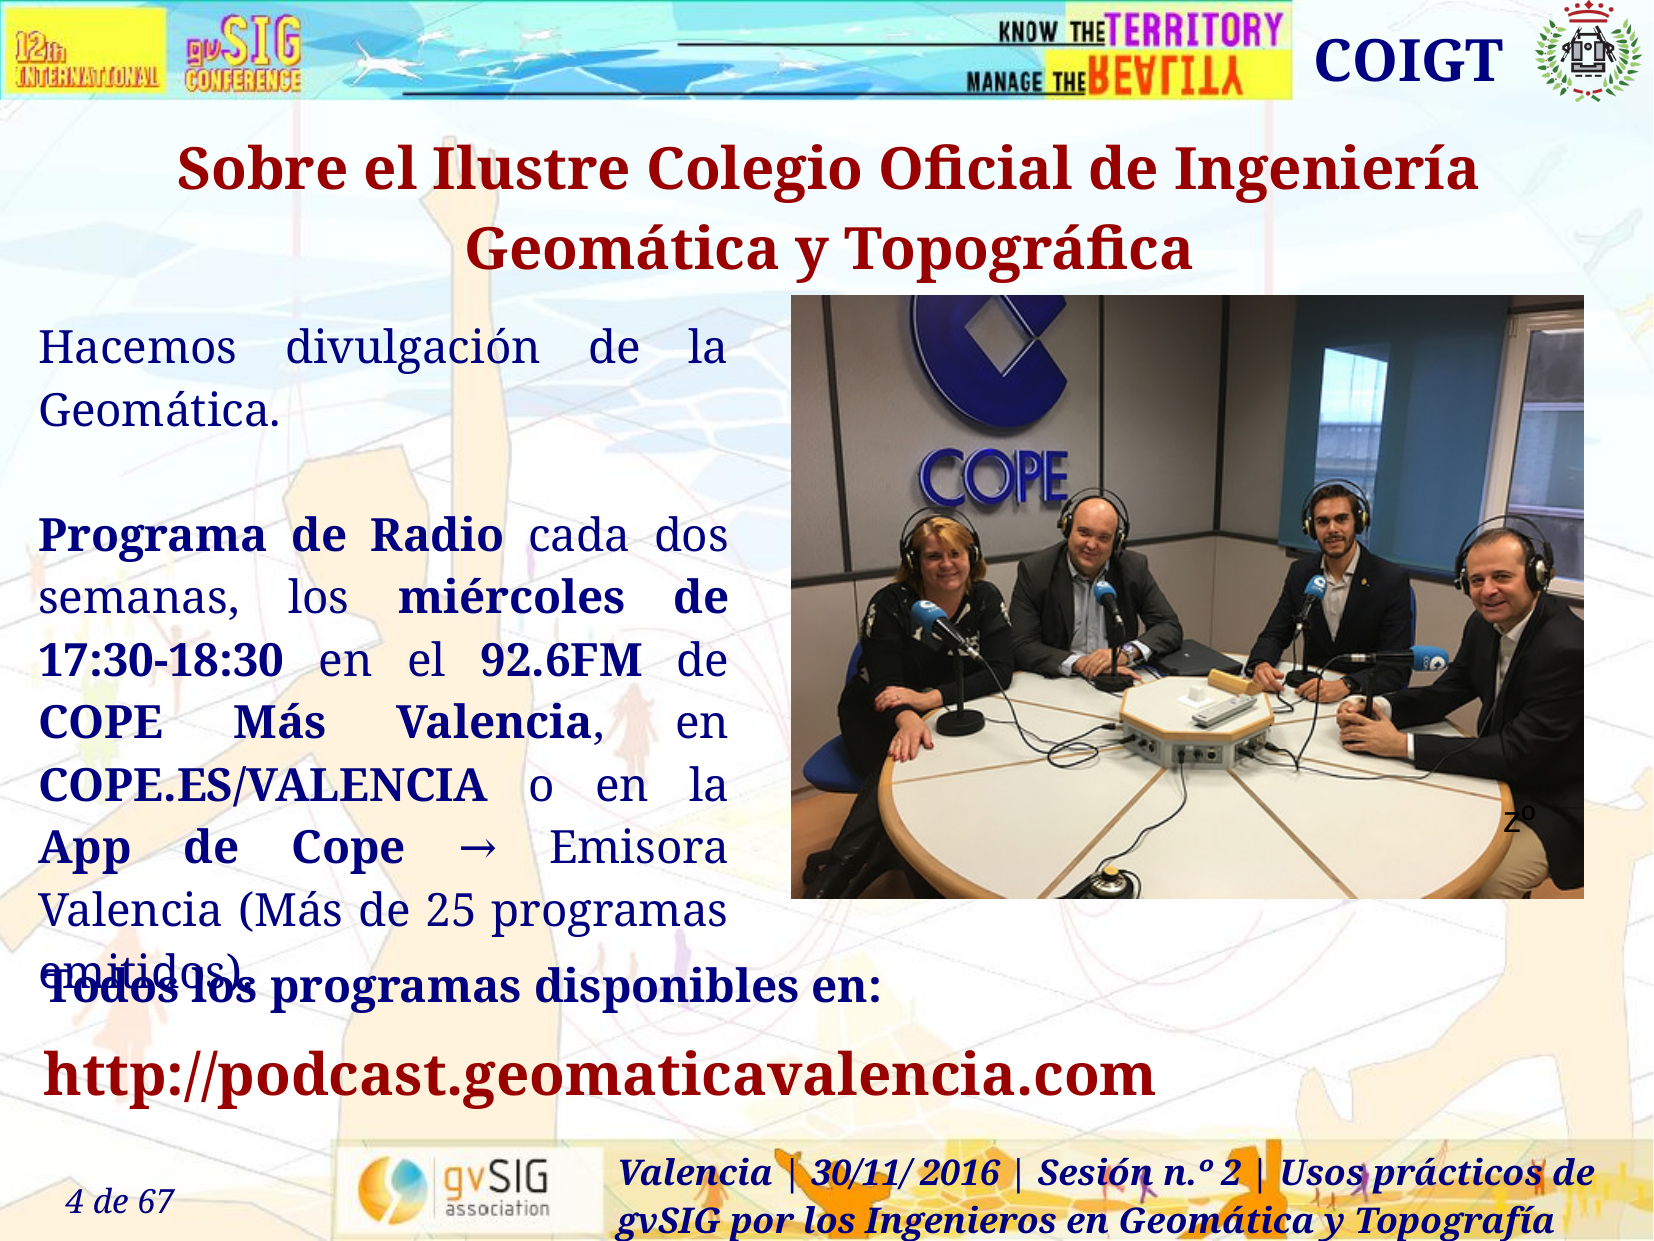

COIGT
Valencia | 30/11/ 2016 | Sesión n.º 2 | Usos prácticos de gvSIG por los Ingenieros en Geomática y Topografía
 de 67
Sobre el Ilustre Colegio Oficial de Ingeniería Geomática y Topográfica
Hacemos divulgación de la Geomática.
Programa de Radio cada dos semanas, los miércoles de 17:30-18:30 en el 92.6FM de COPE Más Valencia, en COPE.ES/VALENCIA o en la App de Cope → Emisora Valencia (Más de 25 programas emitidos).
zº
Todos los programas disponibles en:
http://podcast.geomaticavalencia.com